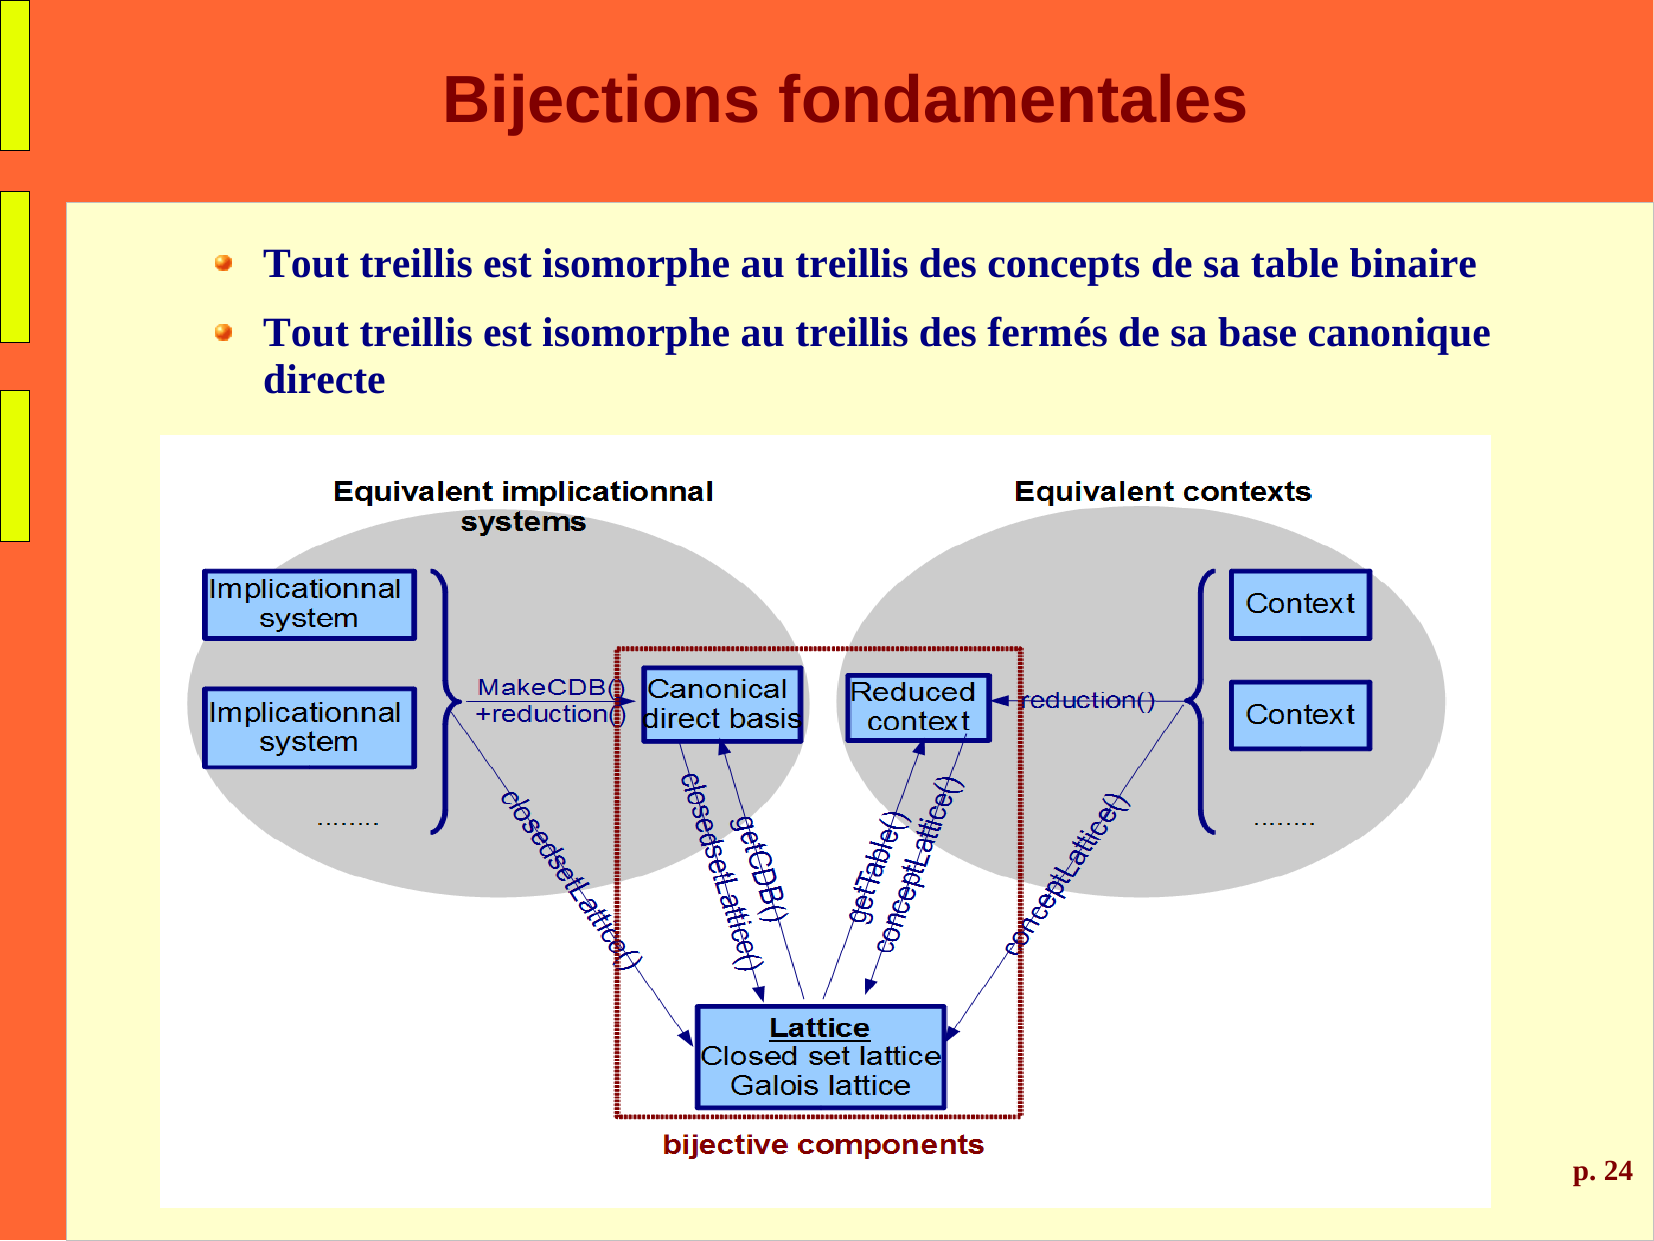

# Bijections fondamentales
Tout treillis est isomorphe au treillis des concepts de sa table binaire
Tout treillis est isomorphe au treillis des fermés de sa base canonique directe